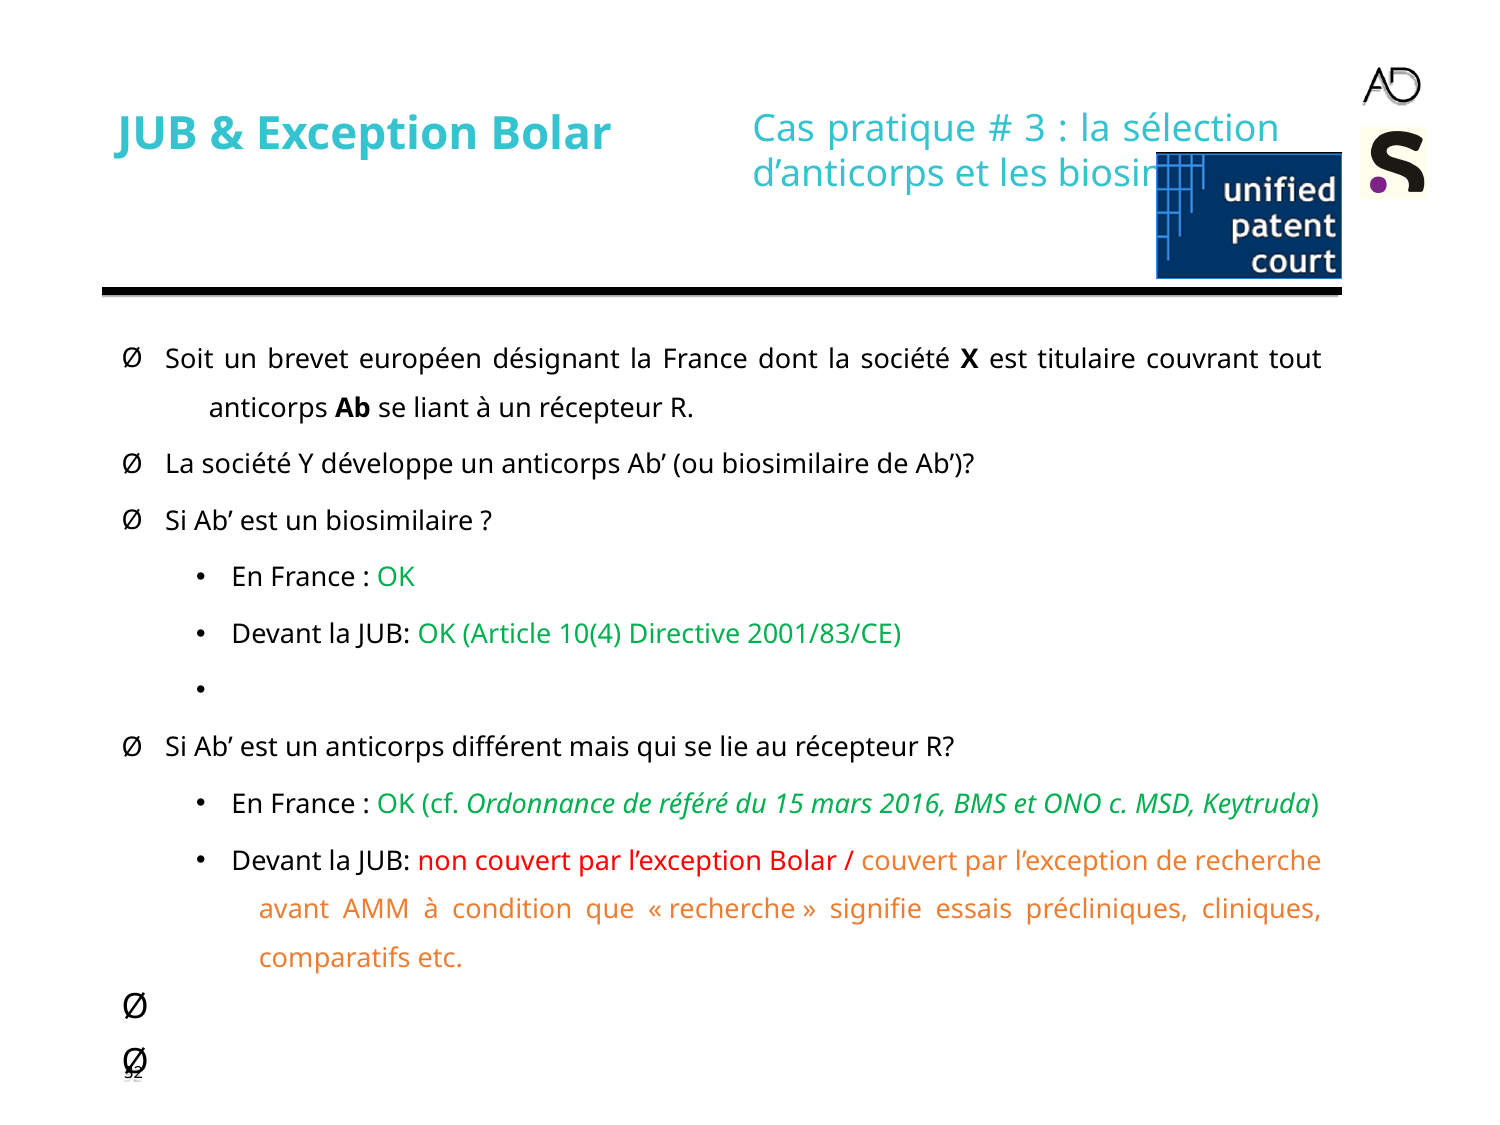

# JUB & Exception Bolar
Cas pratique # 3 : la sélection d’anticorps et les biosimilaires
Soit un brevet européen désignant la France dont la société X est titulaire couvrant tout anticorps Ab se liant à un récepteur R.
La société Y développe un anticorps Ab’ (ou biosimilaire de Ab’)?
Si Ab’ est un biosimilaire ?
En France : OK
Devant la JUB: OK (Article 10(4) Directive 2001/83/CE)
Si Ab’ est un anticorps différent mais qui se lie au récepteur R?
En France : OK (cf. Ordonnance de référé du 15 mars 2016, BMS et ONO c. MSD, Keytruda)
Devant la JUB: non couvert par l’exception Bolar / couvert par l’exception de recherche avant AMM à condition que « recherche » signifie essais précliniques, cliniques, comparatifs etc.